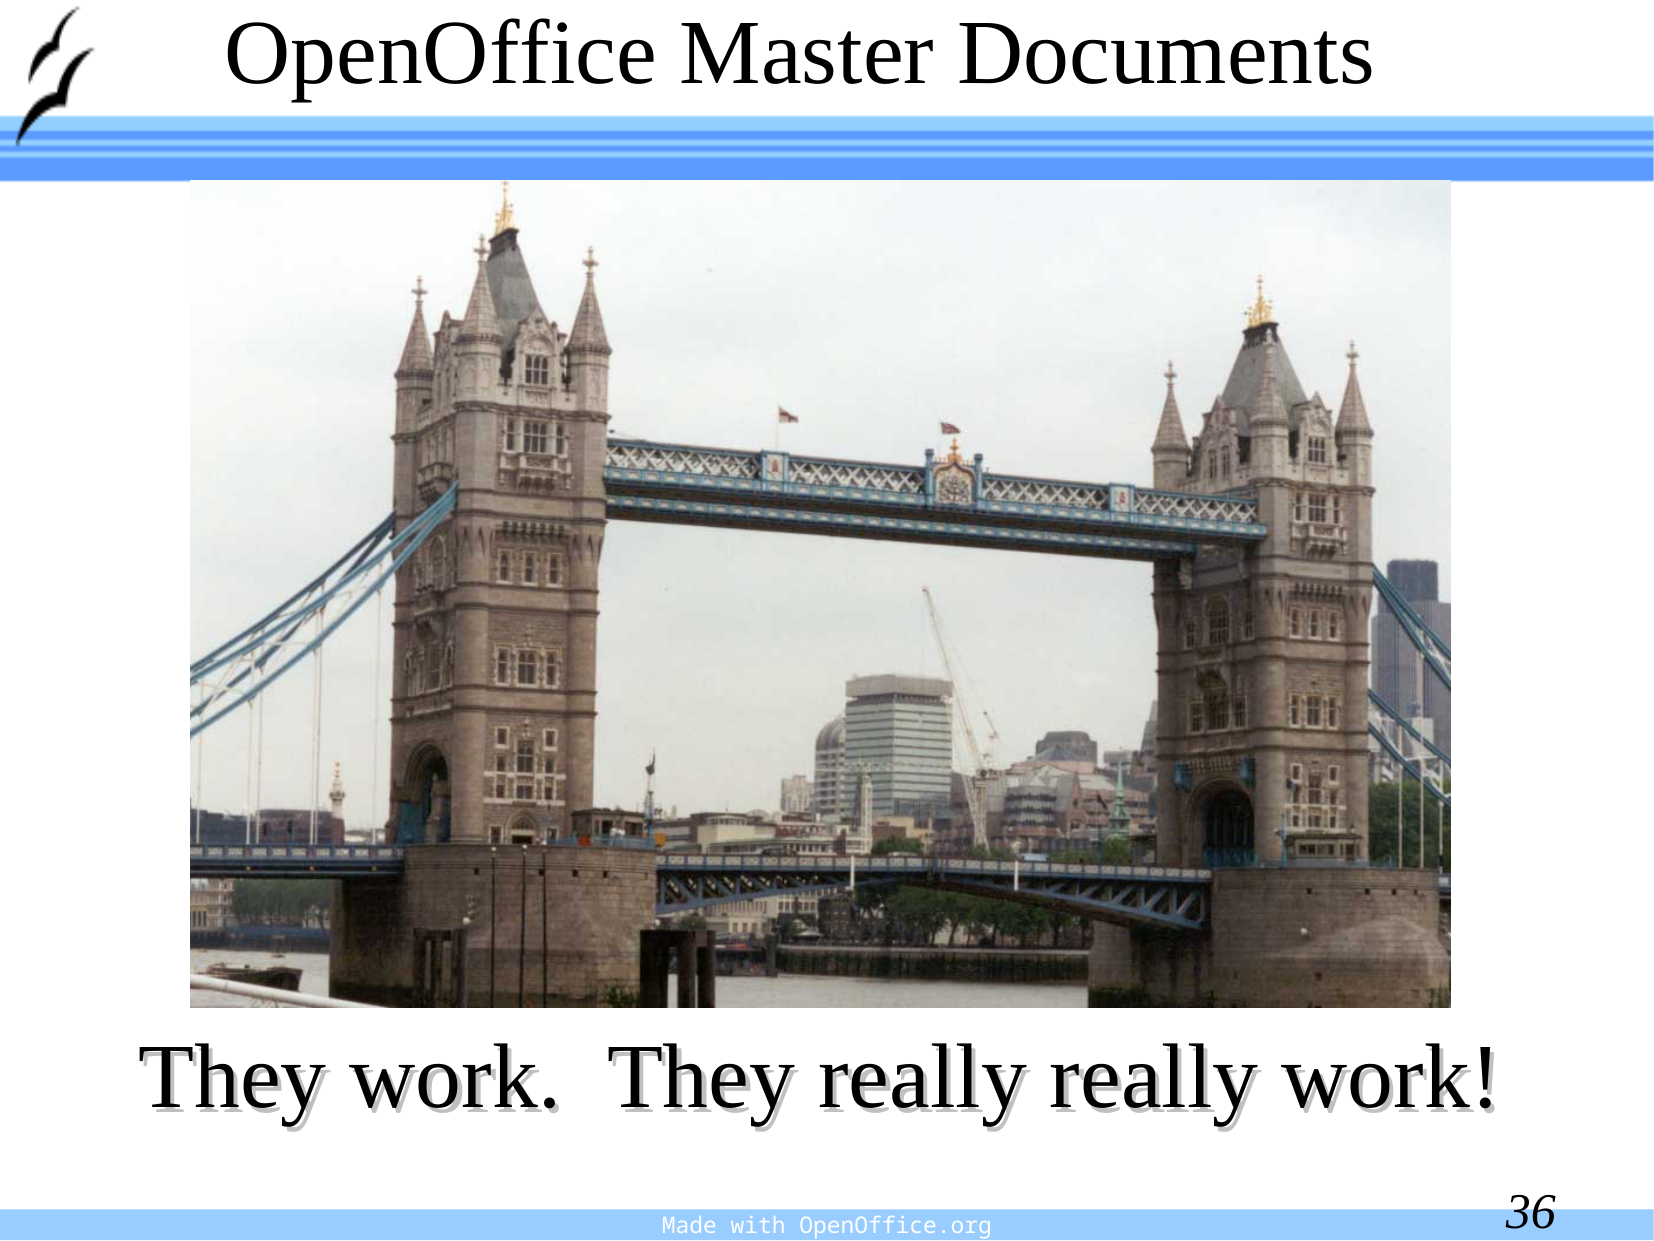

# OpenOffice Master Documents
They work. They really really work!